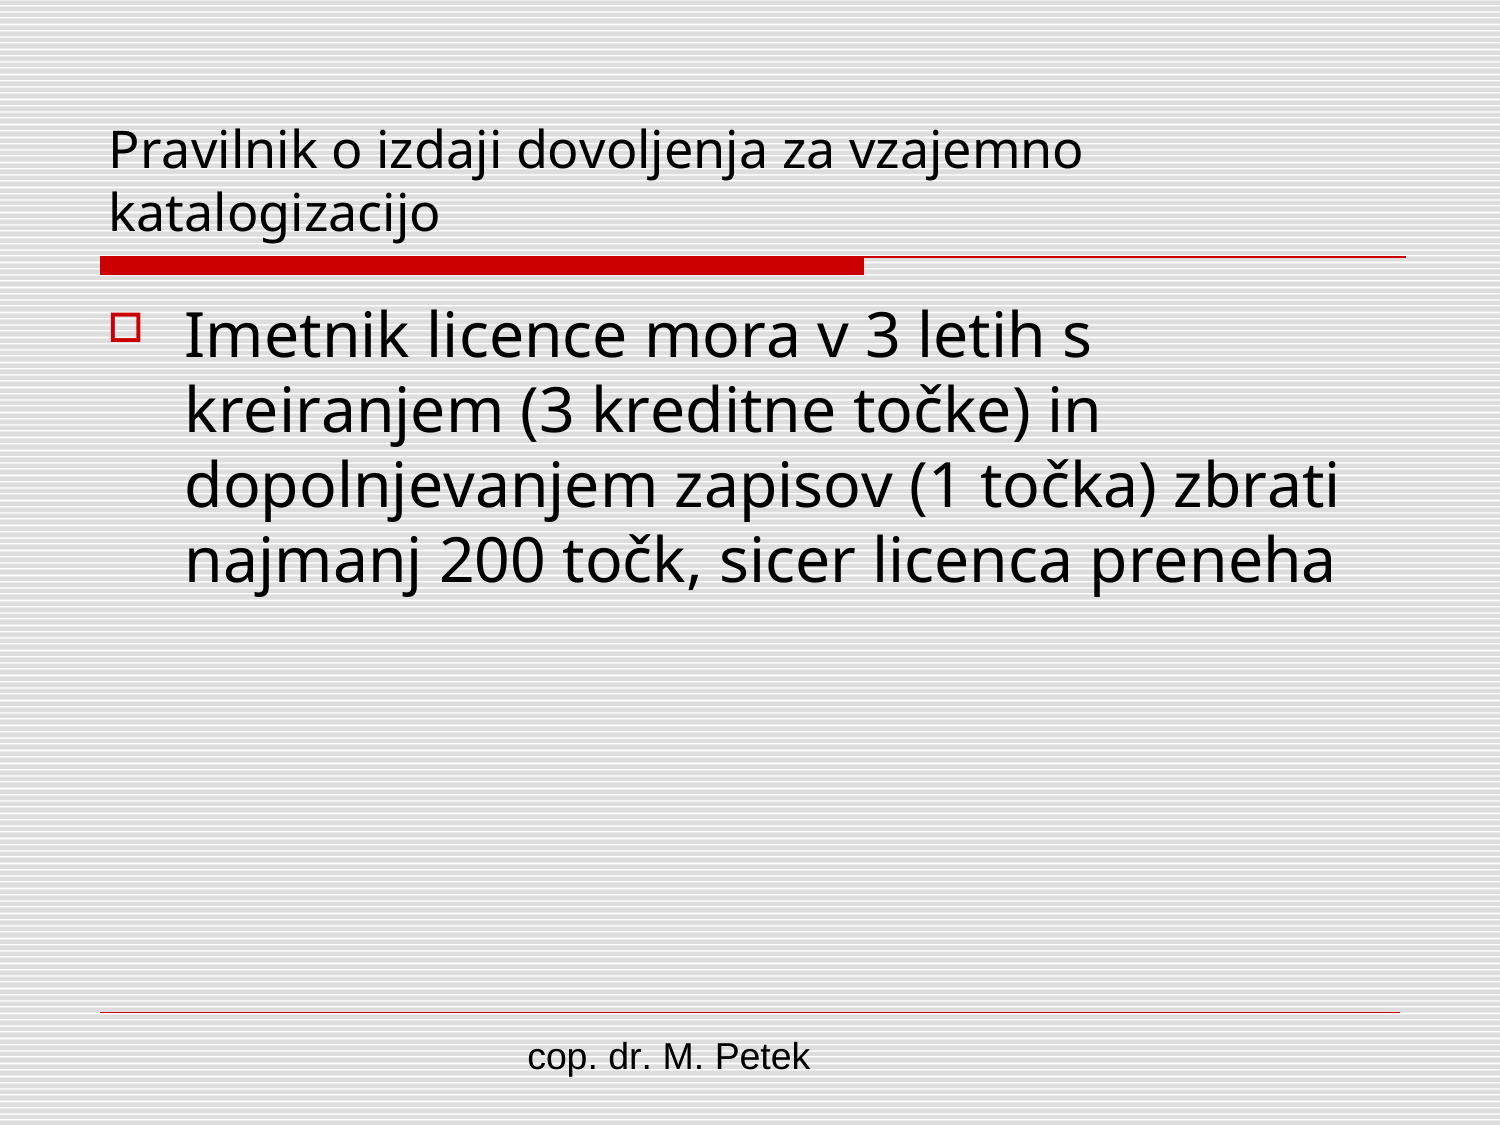

# Pravilnik o izdaji dovoljenja za vzajemno katalogizacijo
Imetnik licence mora v 3 letih s kreiranjem (3 kreditne točke) in dopolnjevanjem zapisov (1 točka) zbrati najmanj 200 točk, sicer licenca preneha
cop. dr. M. Petek